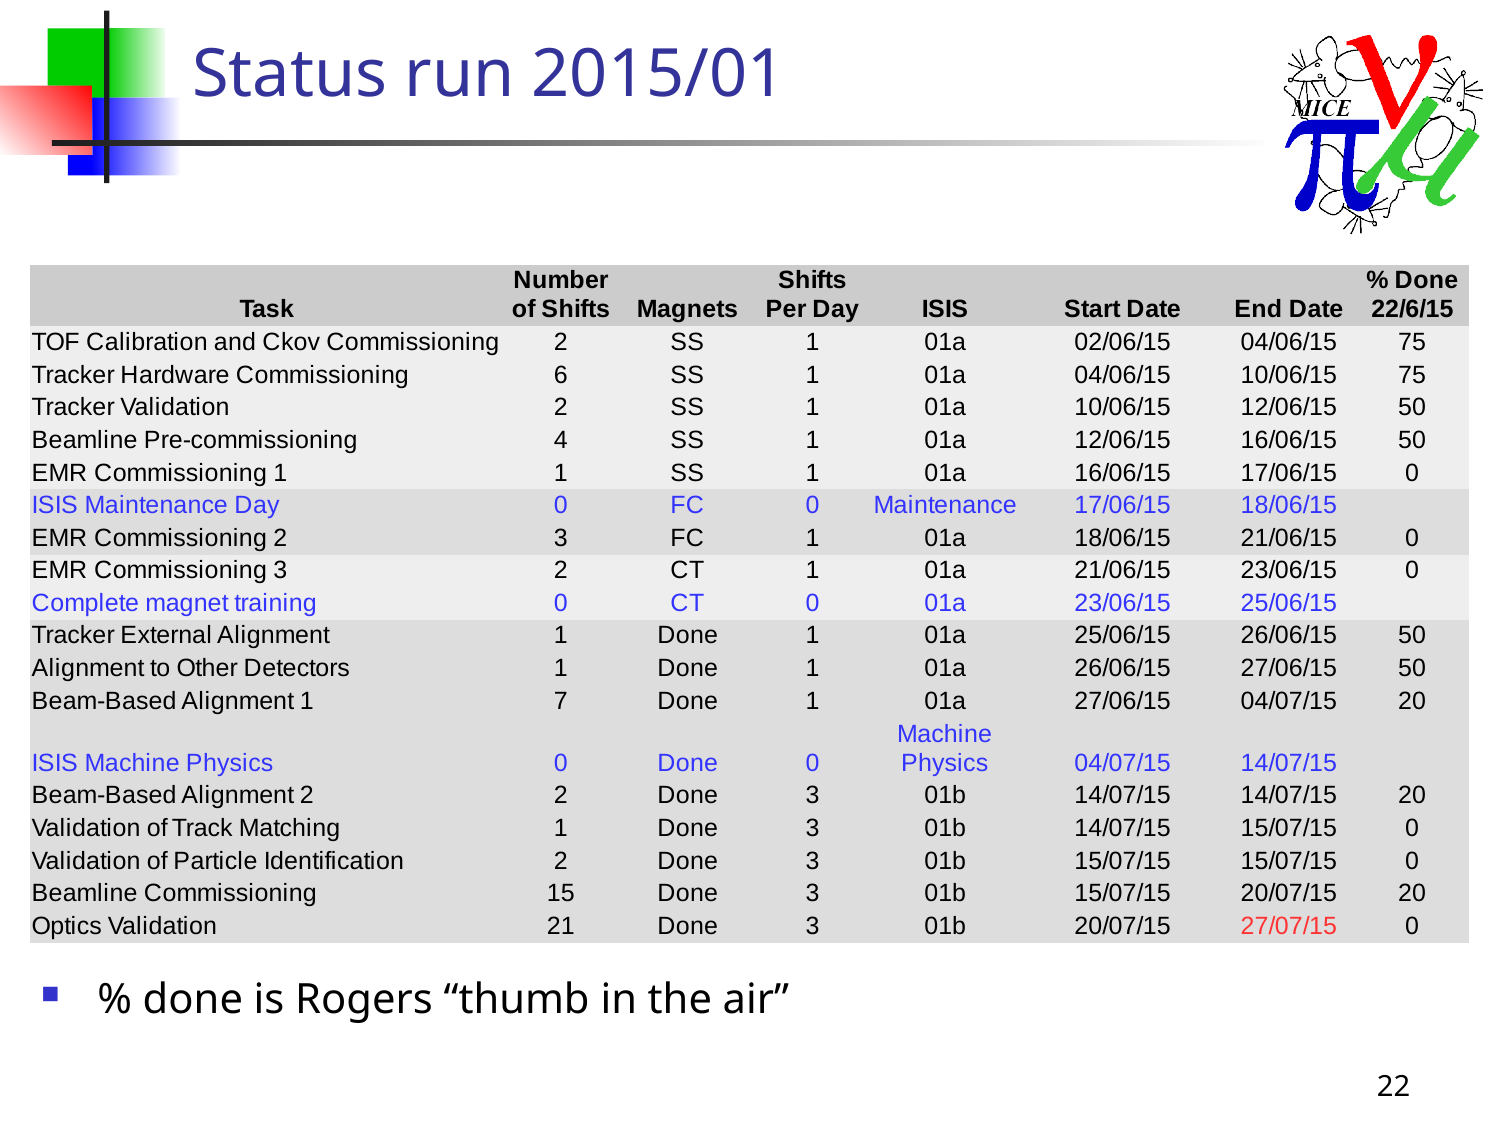

# Status run 2015/01
% done is Rogers “thumb in the air”
22